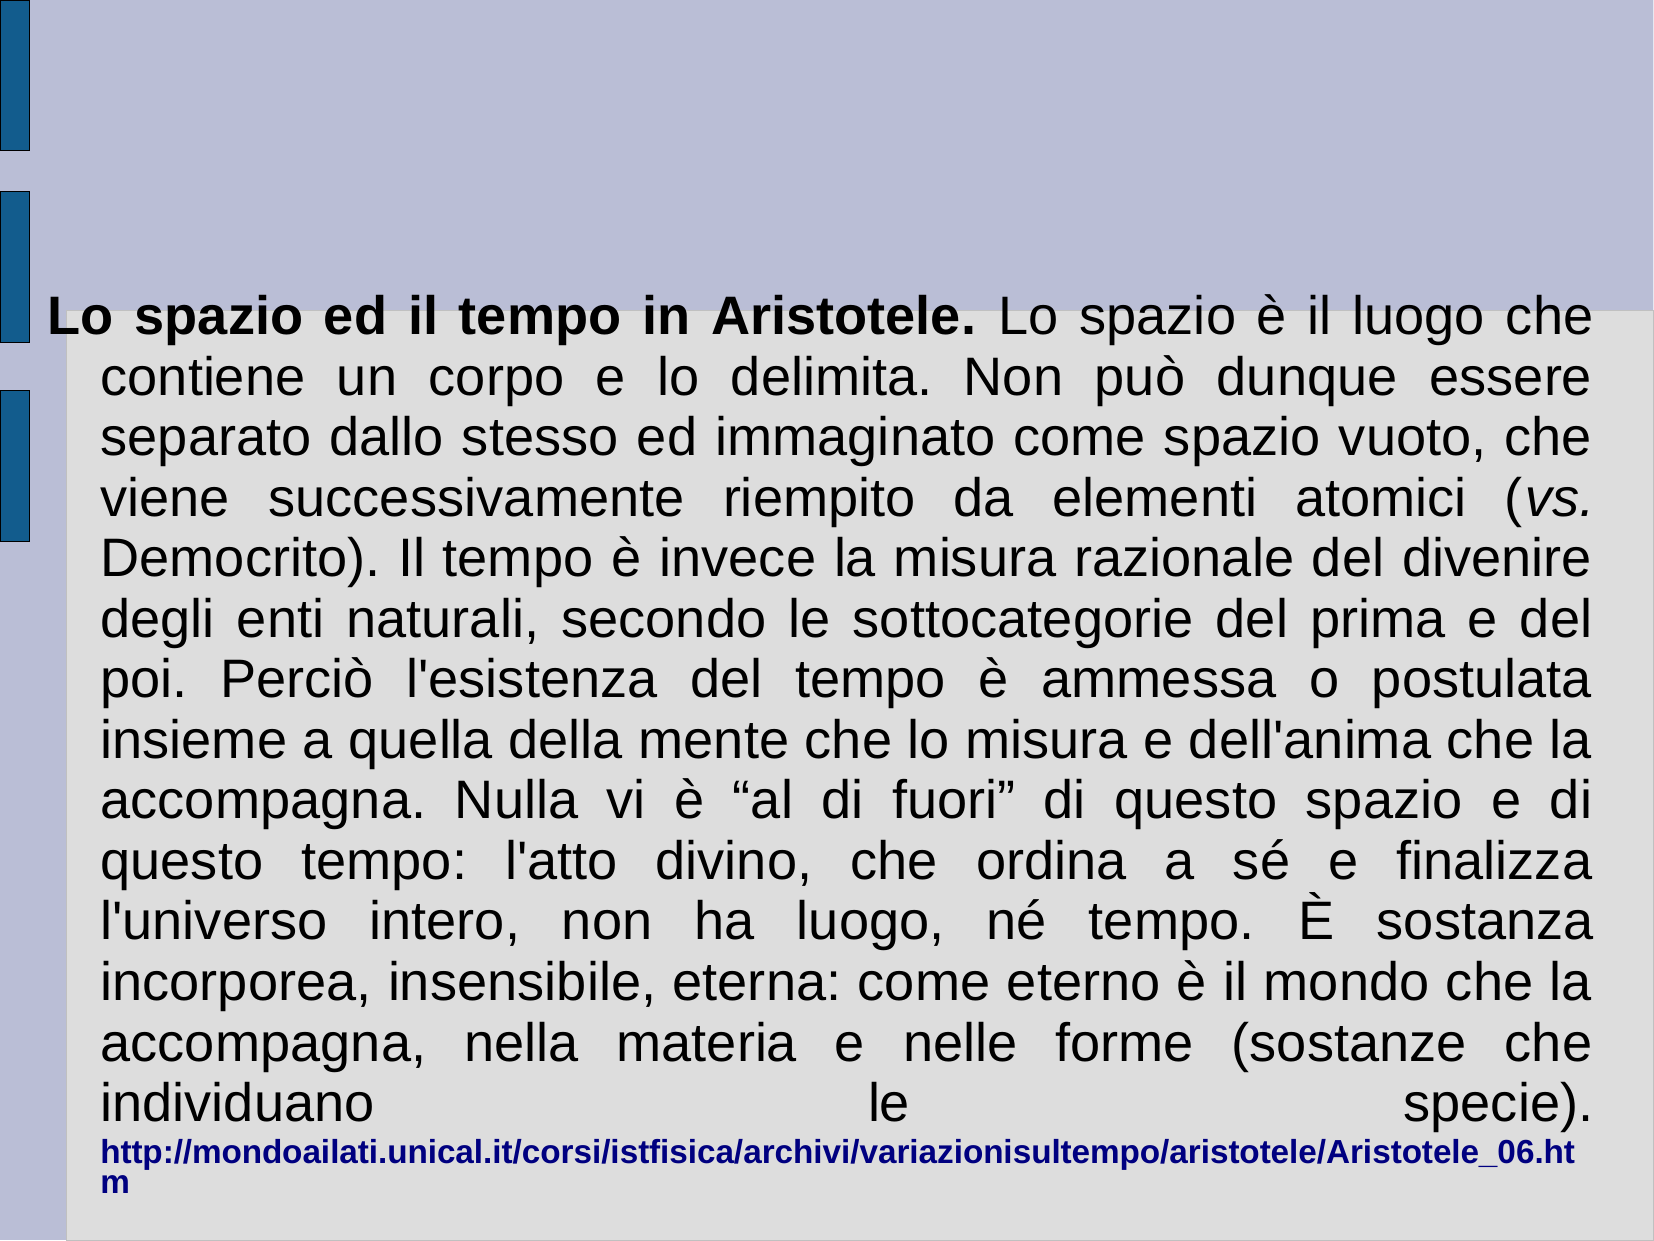

#
Lo spazio ed il tempo in Aristotele. Lo spazio è il luogo che contiene un corpo e lo delimita. Non può dunque essere separato dallo stesso ed immaginato come spazio vuoto, che viene successivamente riempito da elementi atomici (vs. Democrito). Il tempo è invece la misura razionale del divenire degli enti naturali, secondo le sottocategorie del prima e del poi. Perciò l'esistenza del tempo è ammessa o postulata insieme a quella della mente che lo misura e dell'anima che la accompagna. Nulla vi è “al di fuori” di questo spazio e di questo tempo: l'atto divino, che ordina a sé e finalizza l'universo intero, non ha luogo, né tempo. È sostanza incorporea, insensibile, eterna: come eterno è il mondo che la accompagna, nella materia e nelle forme (sostanze che individuano le specie). http://mondoailati.unical.it/corsi/istfisica/archivi/variazionisultempo/aristotele/Aristotele_06.htm